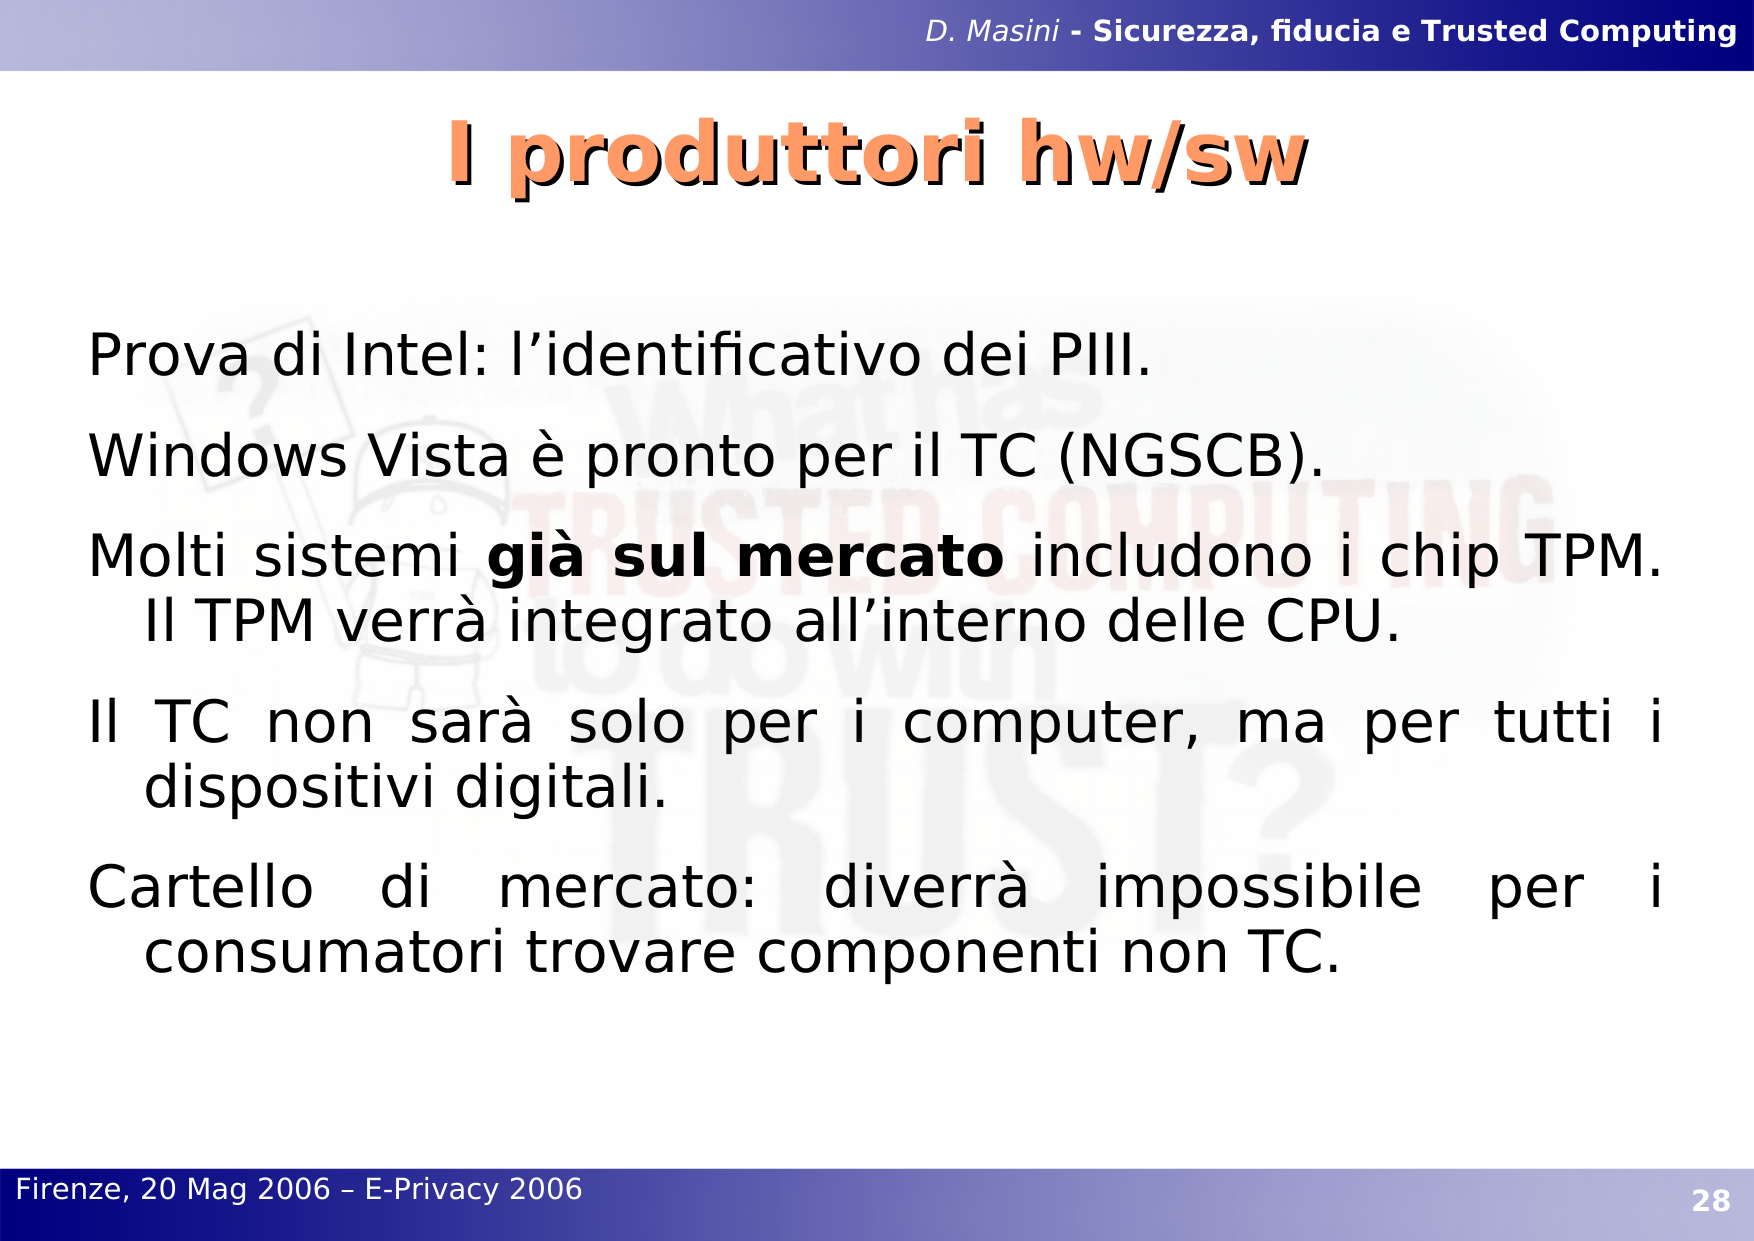

D. Masini - Sicurezza, fiducia e Trusted Computing
# I produttori hw/sw
Prova di Intel: l’identificativo dei PIII.
Windows Vista è pronto per il TC (NGSCB).
Molti sistemi già sul mercato includono i chip TPM. Il TPM verrà integrato all’interno delle CPU.
Il TC non sarà solo per i computer, ma per tutti i dispositivi digitali.
Cartello di mercato: diverrà impossibile per i consumatori trovare componenti non TC.
Firenze, 20 Mag 2006 – E-Privacy 2006